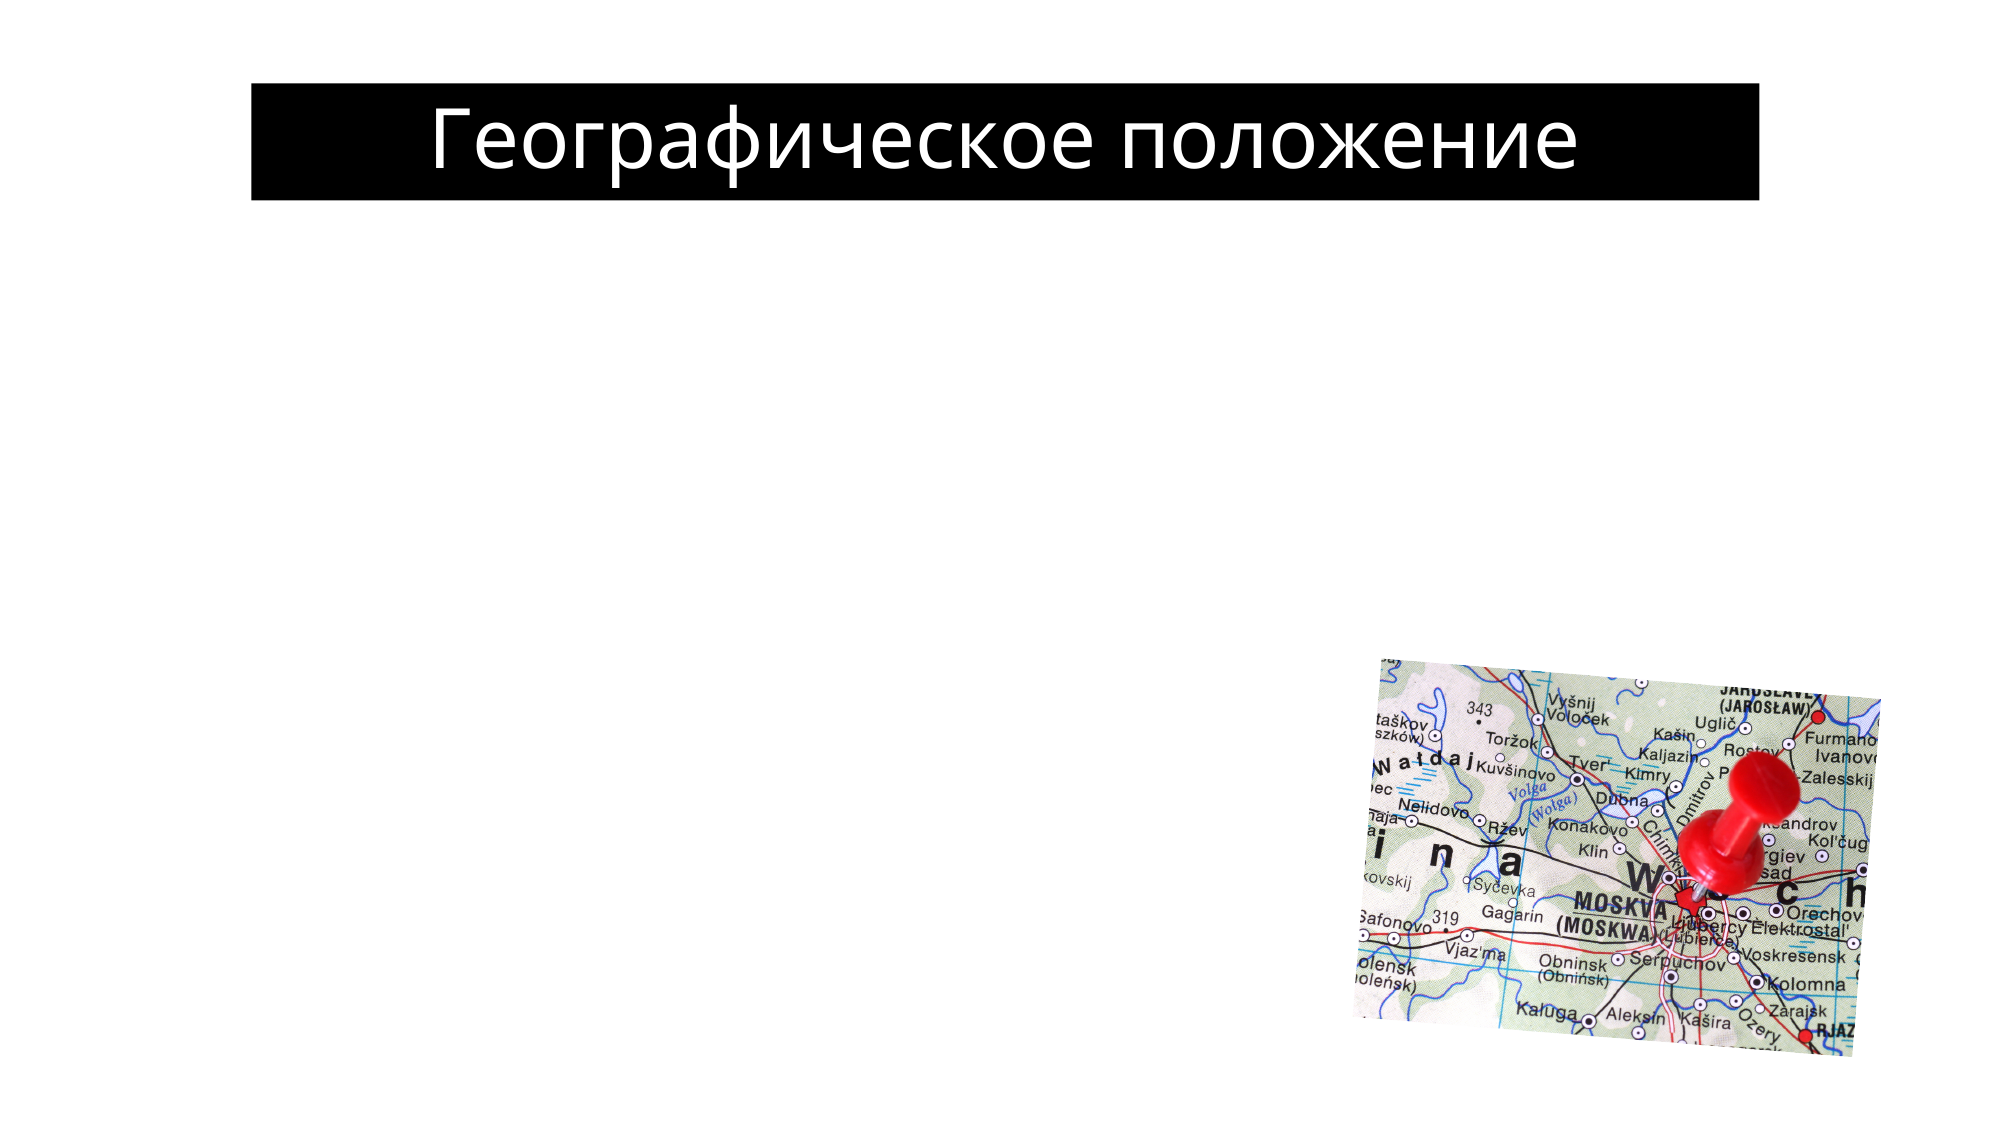

Географическое положение
Hаходится в центре европейской части России
Территория города по состоянию составляет 2561,5 км²
Москва находится в третьем часовом поясе (UTC+3)
Климат Москвы — умеренно-континентальный, с чётко выраженной сезонностью
Первое упоминание